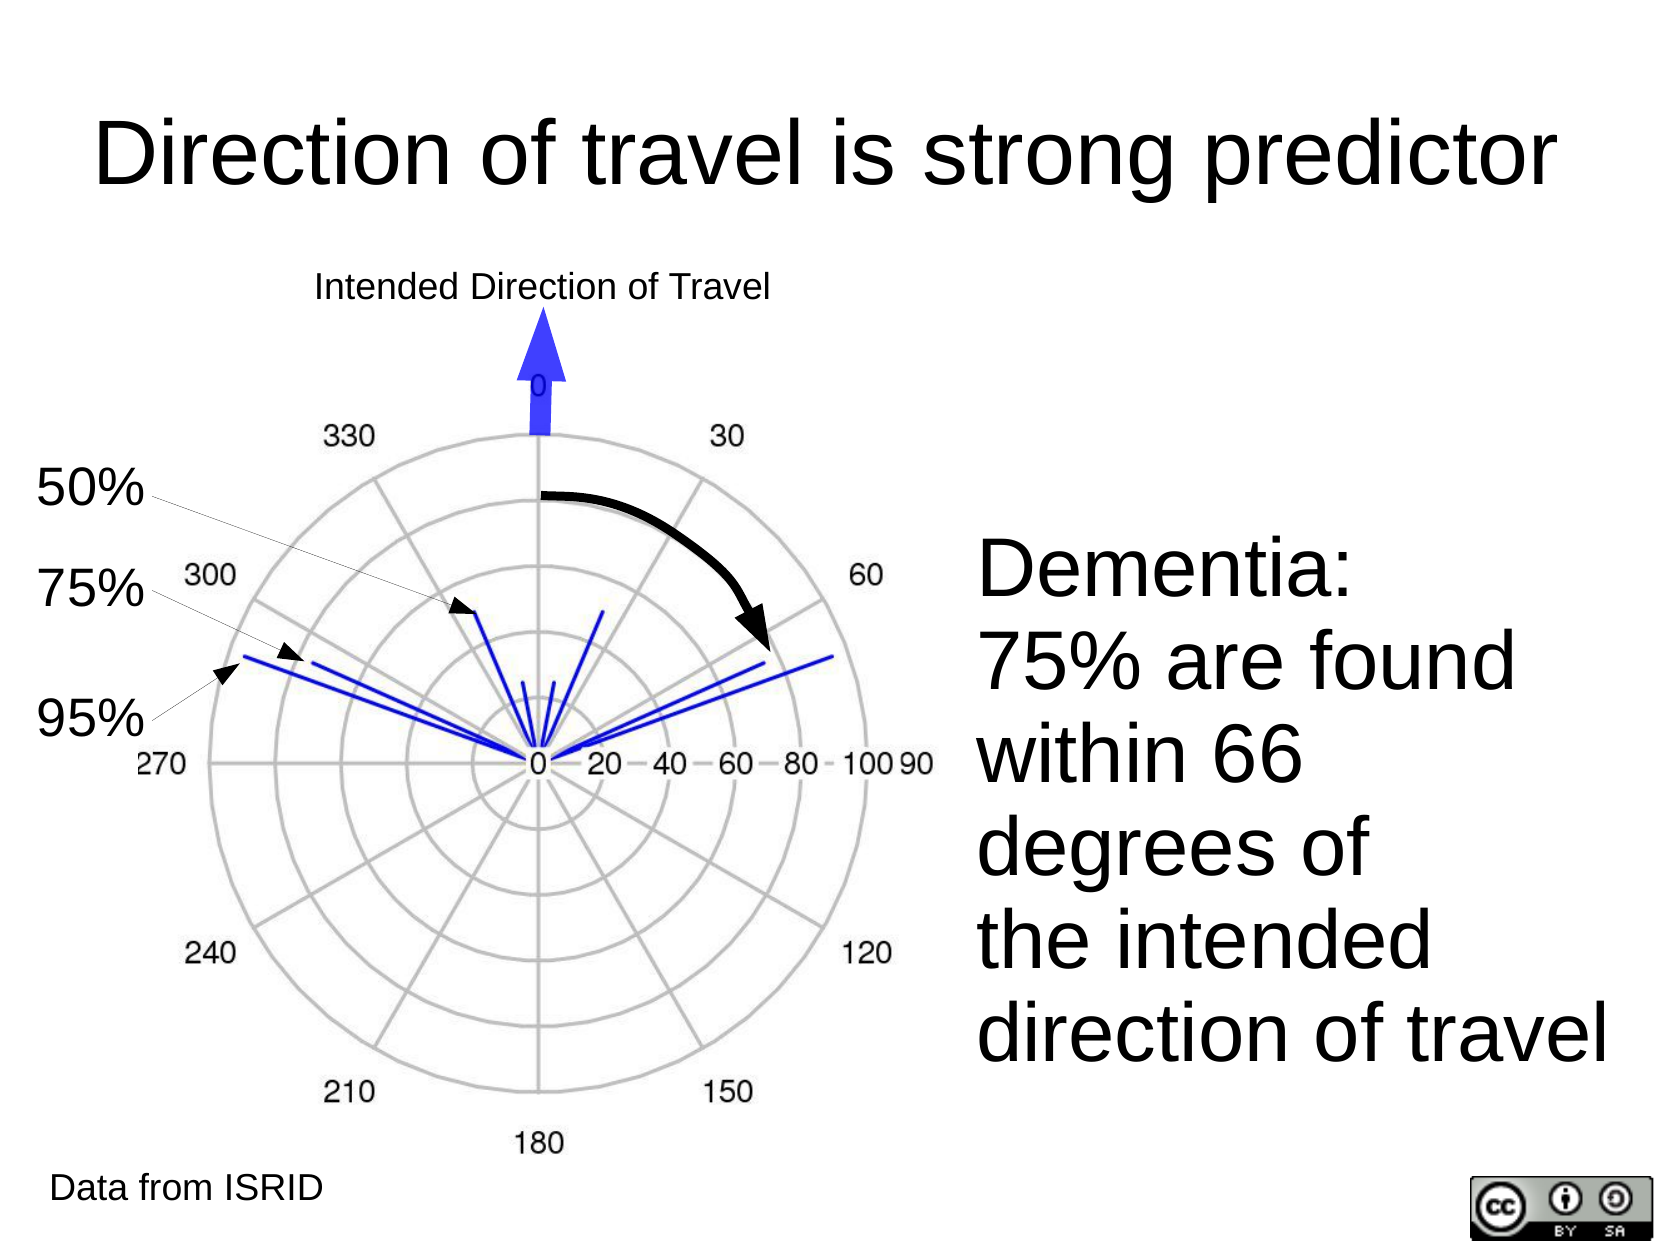

# Direction of travel is strong predictor
Intended Direction of Travel
50%
Dementia:
75% are found
within 66
degrees of
the intended
direction of travel
75%
95%
Data from ISRID